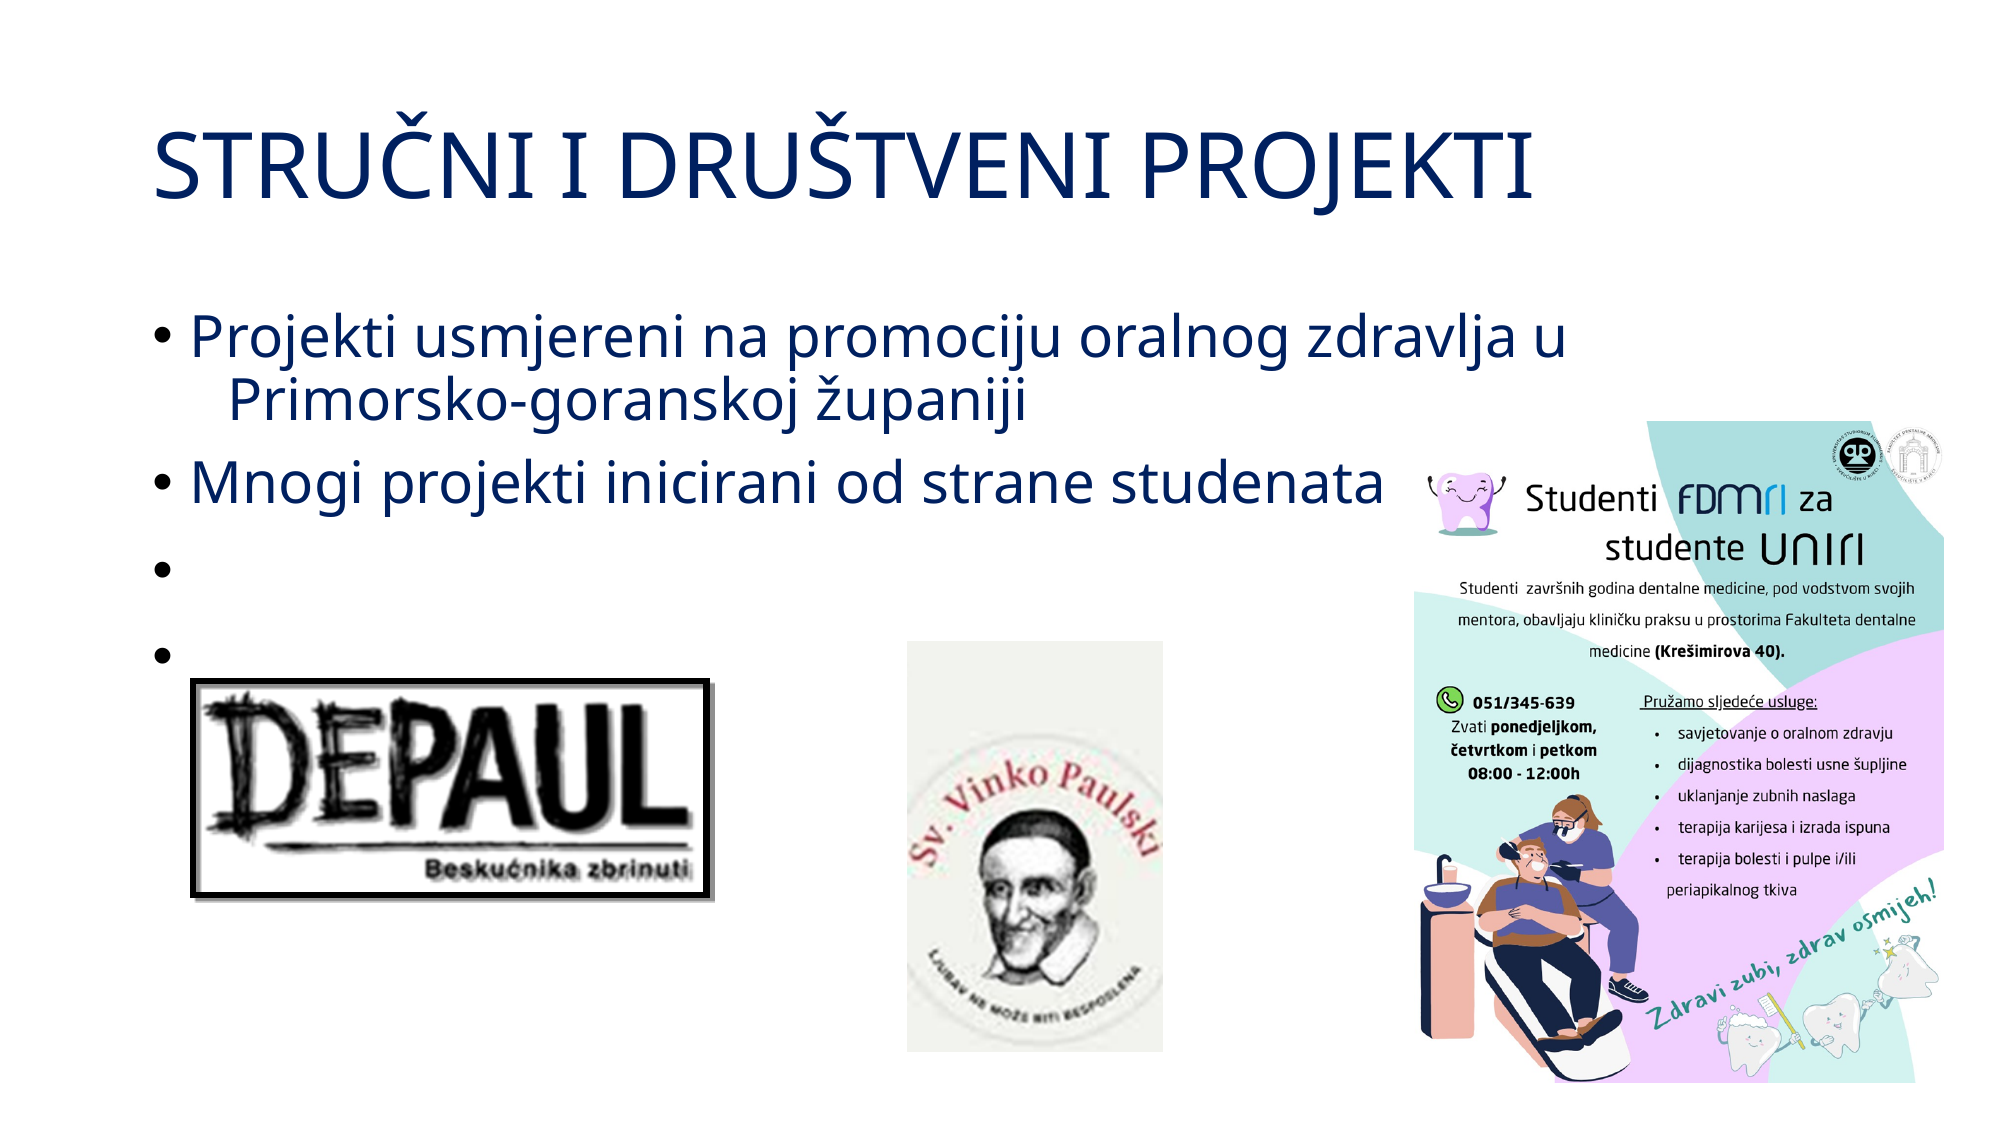

# STRUČNI I DRUŠTVENI PROJEKTI
Projekti usmjereni na promociju oralnog zdravlja u Primorsko-goranskoj županiji
Mnogi projekti inicirani od strane studenata